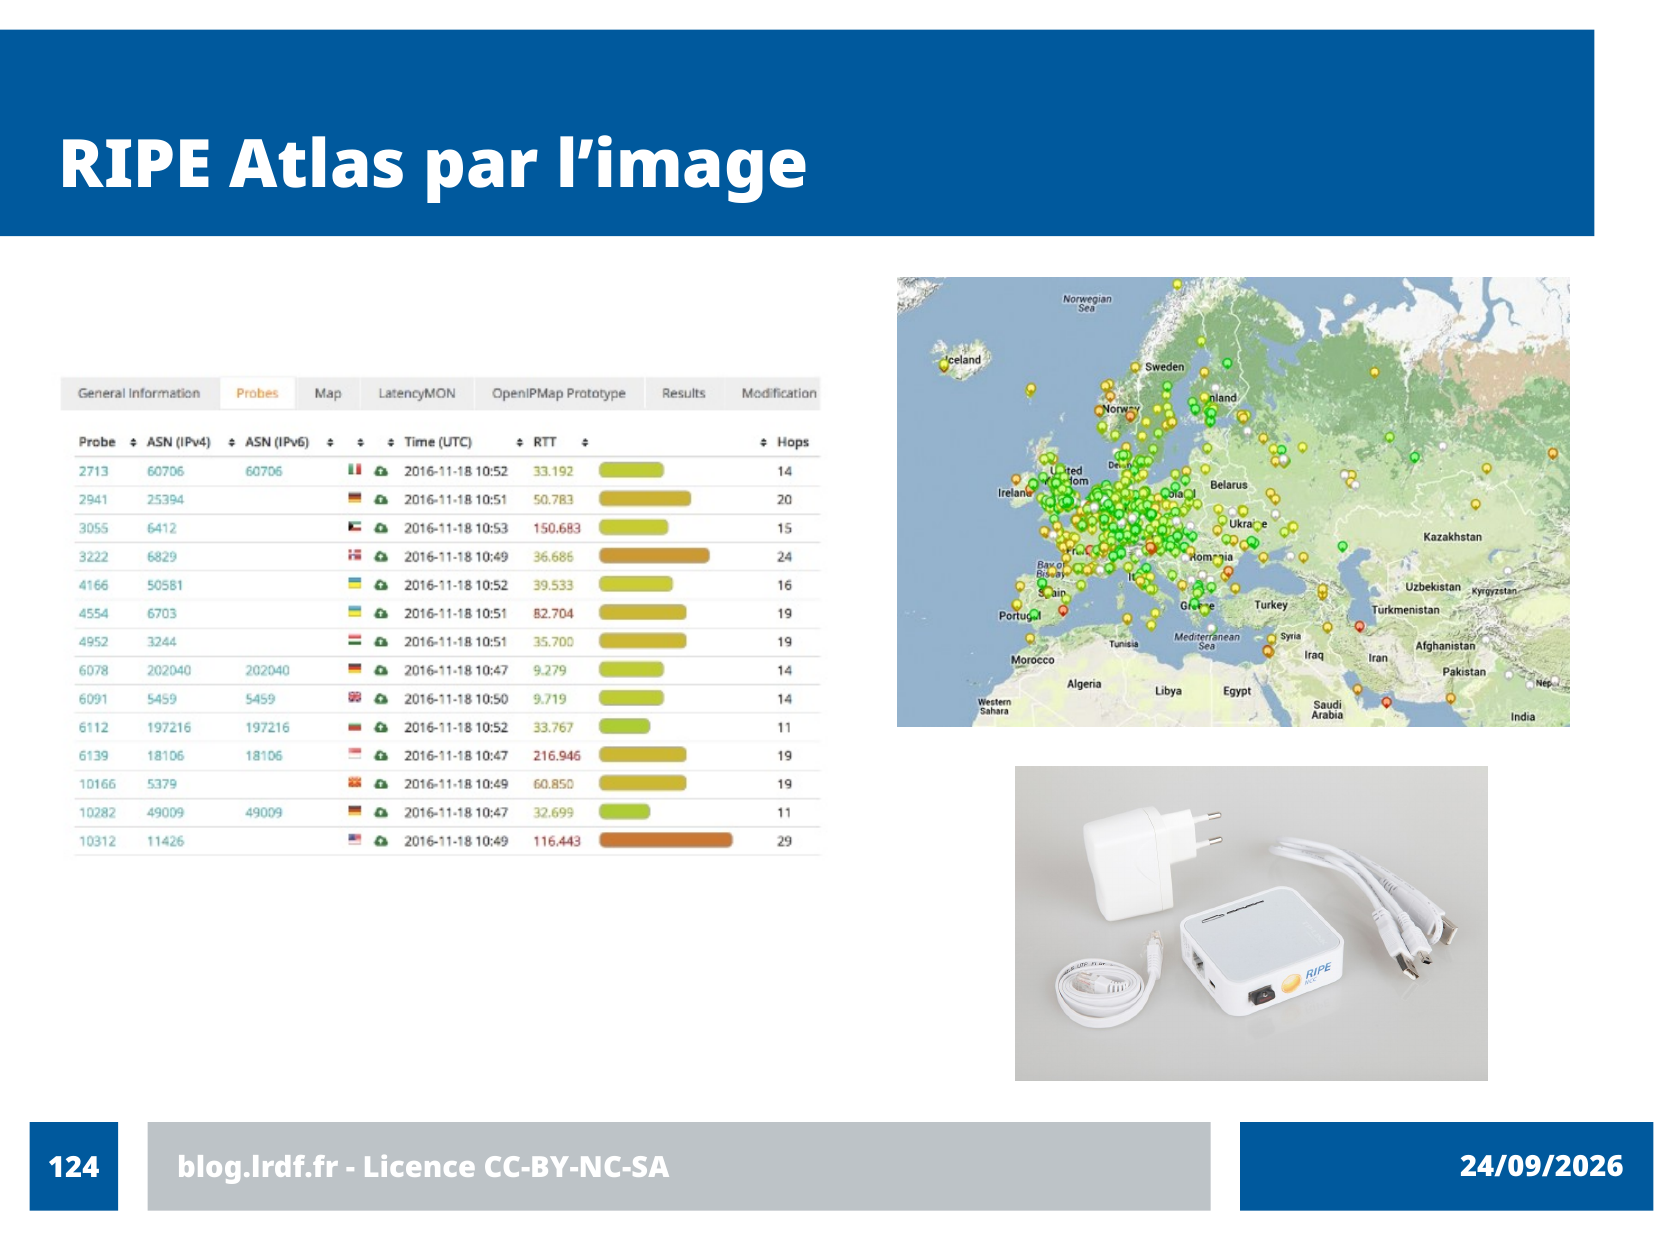

# RIPE Atlas par l’image
124
blog.lrdf.fr - Licence CC-BY-NC-SA